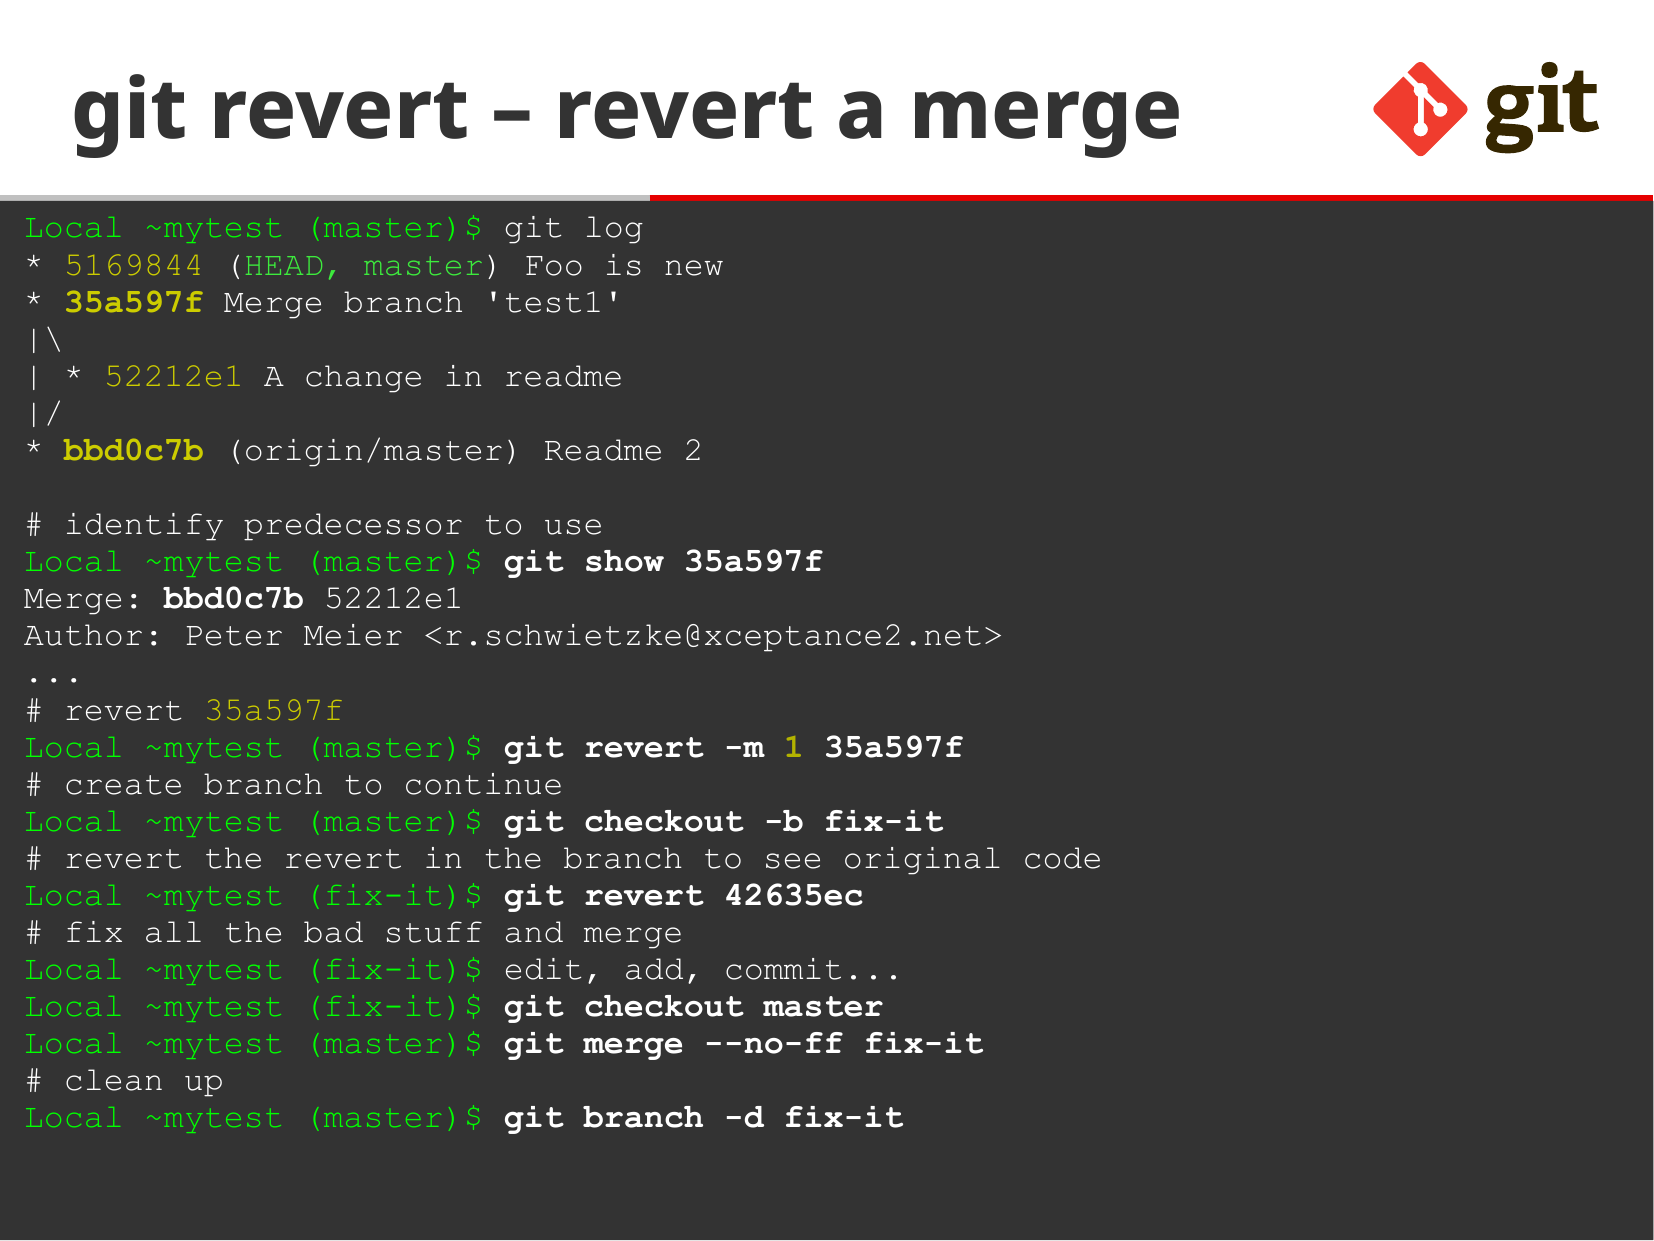

# git revert – revert a merge
Local ~mytest (master)$ git log
* 5169844 (HEAD, master) Foo is new
* 35a597f Merge branch 'test1'
|\
| * 52212e1 A change in readme
|/
* bbd0c7b (origin/master) Readme 2
# identify predecessor to use
Local ~mytest (master)$ git show 35a597f
Merge: bbd0c7b 52212e1
Author: Peter Meier <r.schwietzke@xceptance2.net>
...
# revert 35a597f
Local ~mytest (master)$ git revert -m 1 35a597f
# create branch to continue
Local ~mytest (master)$ git checkout -b fix-it
# revert the revert in the branch to see original code
Local ~mytest (fix-it)$ git revert 42635ec
# fix all the bad stuff and merge
Local ~mytest (fix-it)$ edit, add, commit...
Local ~mytest (fix-it)$ git checkout master
Local ~mytest (master)$ git merge --no-ff fix-it
# clean up
Local ~mytest (master)$ git branch -d fix-it
53